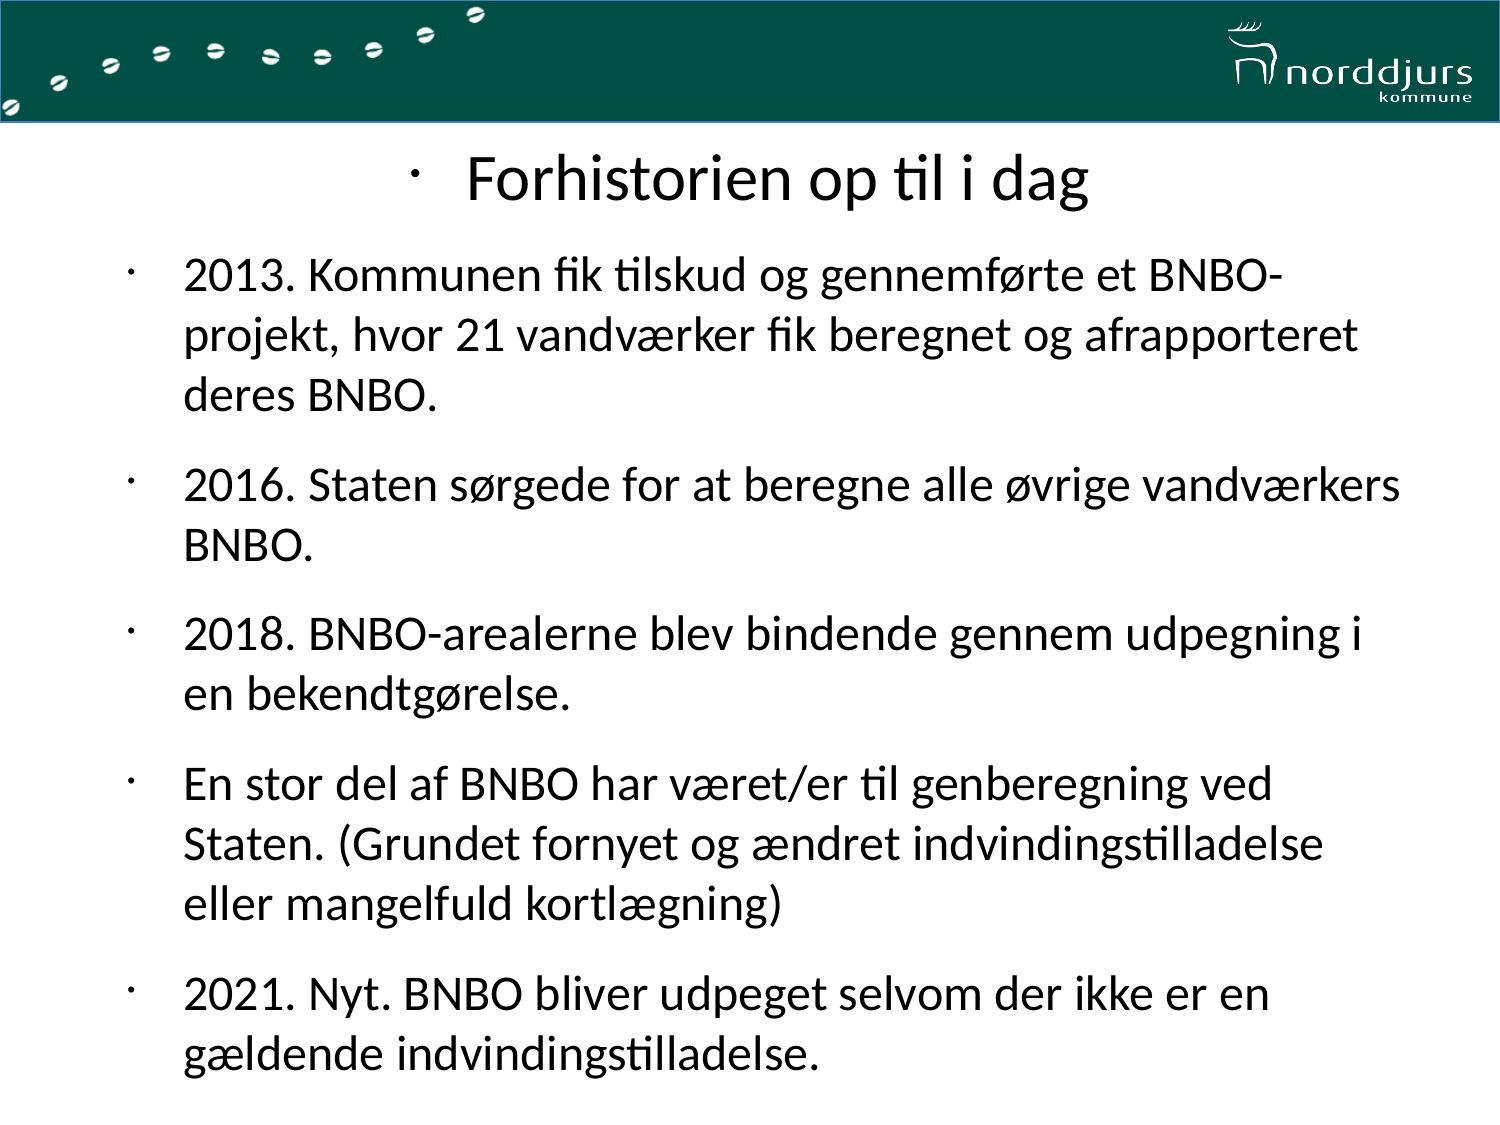

# Forhistorien op til i dag
2013. Kommunen fik tilskud og gennemførte et BNBO-projekt, hvor 21 vandværker fik beregnet og afrapporteret deres BNBO.
2016. Staten sørgede for at beregne alle øvrige vandværkers BNBO.
2018. BNBO-arealerne blev bindende gennem udpegning i en bekendtgørelse.
En stor del af BNBO har været/er til genberegning ved Staten. (Grundet fornyet og ændret indvindingstilladelse eller mangelfuld kortlægning)
2021. Nyt. BNBO bliver udpeget selvom der ikke er en gældende indvindingstilladelse.